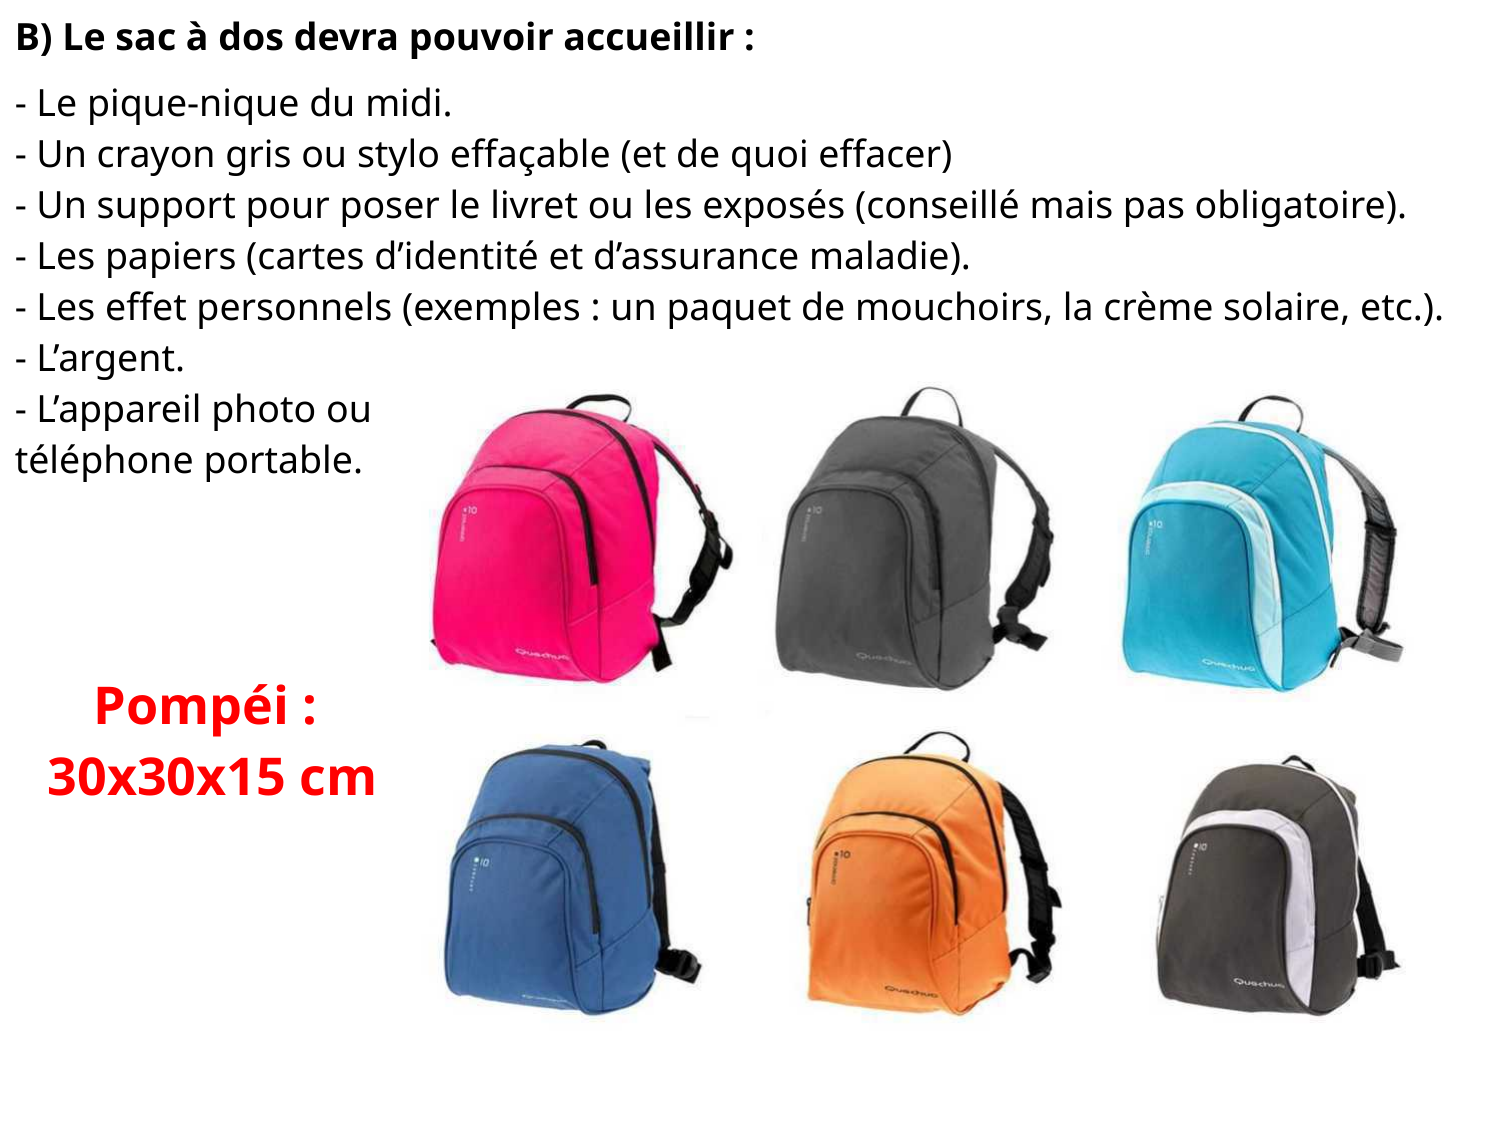

B) Le sac à dos devra pouvoir accueillir :
- Le pique-nique du midi.
- Un crayon gris ou stylo effaçable (et de quoi effacer)
- Un support pour poser le livret ou les exposés (conseillé mais pas obligatoire).
- Les papiers (cartes d’identité et d’assurance maladie).
- Les effet personnels (exemples : un paquet de mouchoirs, la crème solaire, etc.).
- L’argent.
- L’appareil photo ou
téléphone portable.
Pompéi :
30x30x15 cm